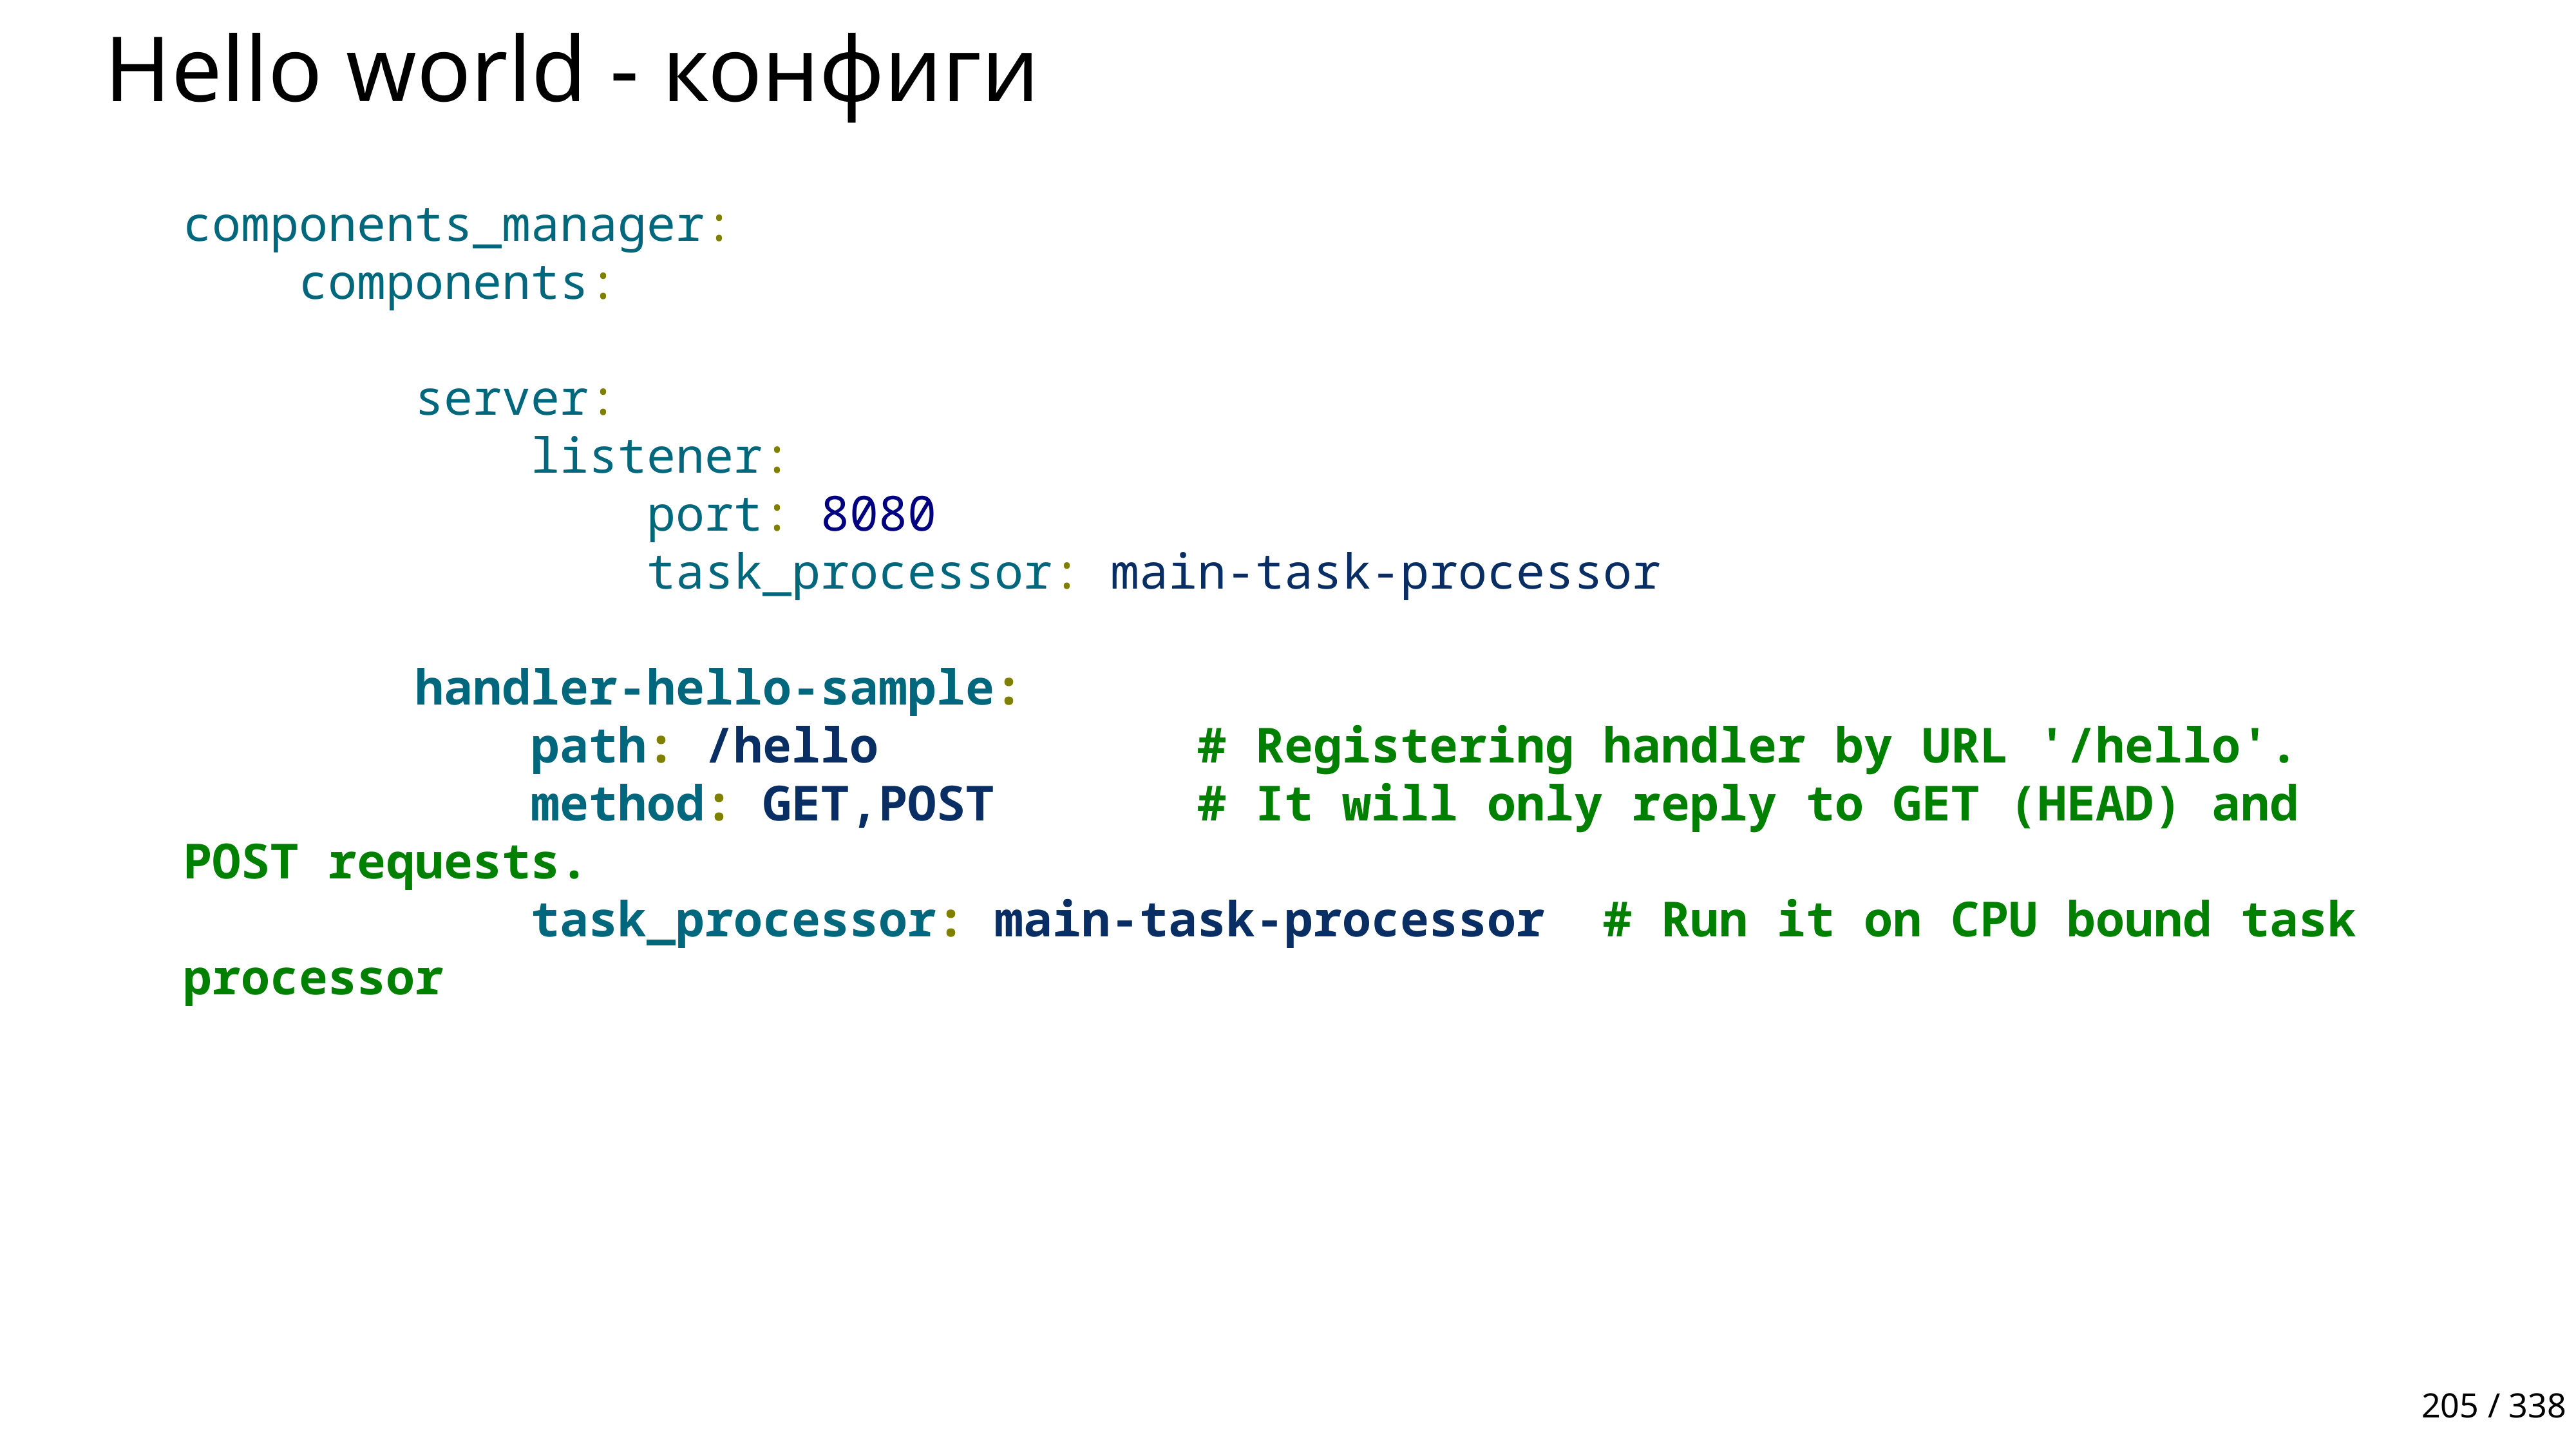

Hello world - конфиги
components_manager:
 components:
 server:
 listener:
 port: 8080
 task_processor: main-task-processor
 handler-hello-sample:
 path: /hello # Registering handler by URL '/hello'.
 method: GET,POST # It will only reply to GET (HEAD) and POST requests.
 task_processor: main-task-processor # Run it on CPU bound task processor